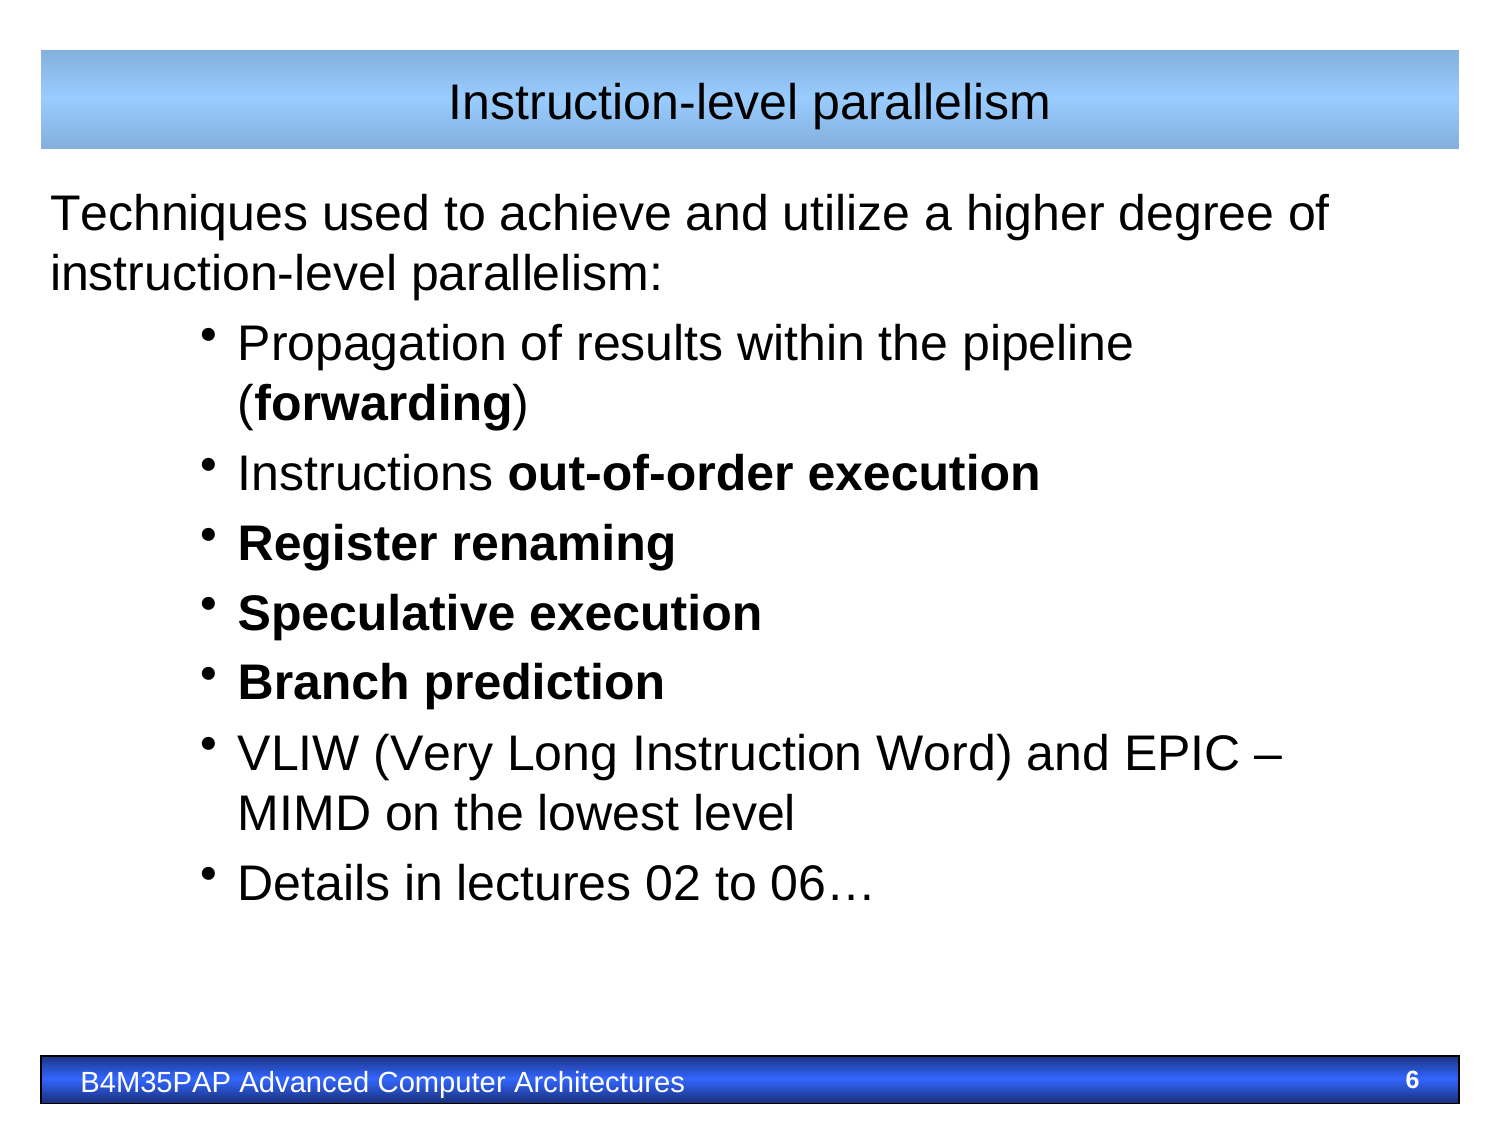

# Instruction-level parallelism
Techniques used to achieve and utilize a higher degree of instruction-level parallelism:
Propagation of results within the pipeline (forwarding)
Instructions out-of-order execution
Register renaming
Speculative execution
Branch prediction
VLIW (Very Long Instruction Word) and EPIC – MIMD on the lowest level
Details in lectures 02 to 06…